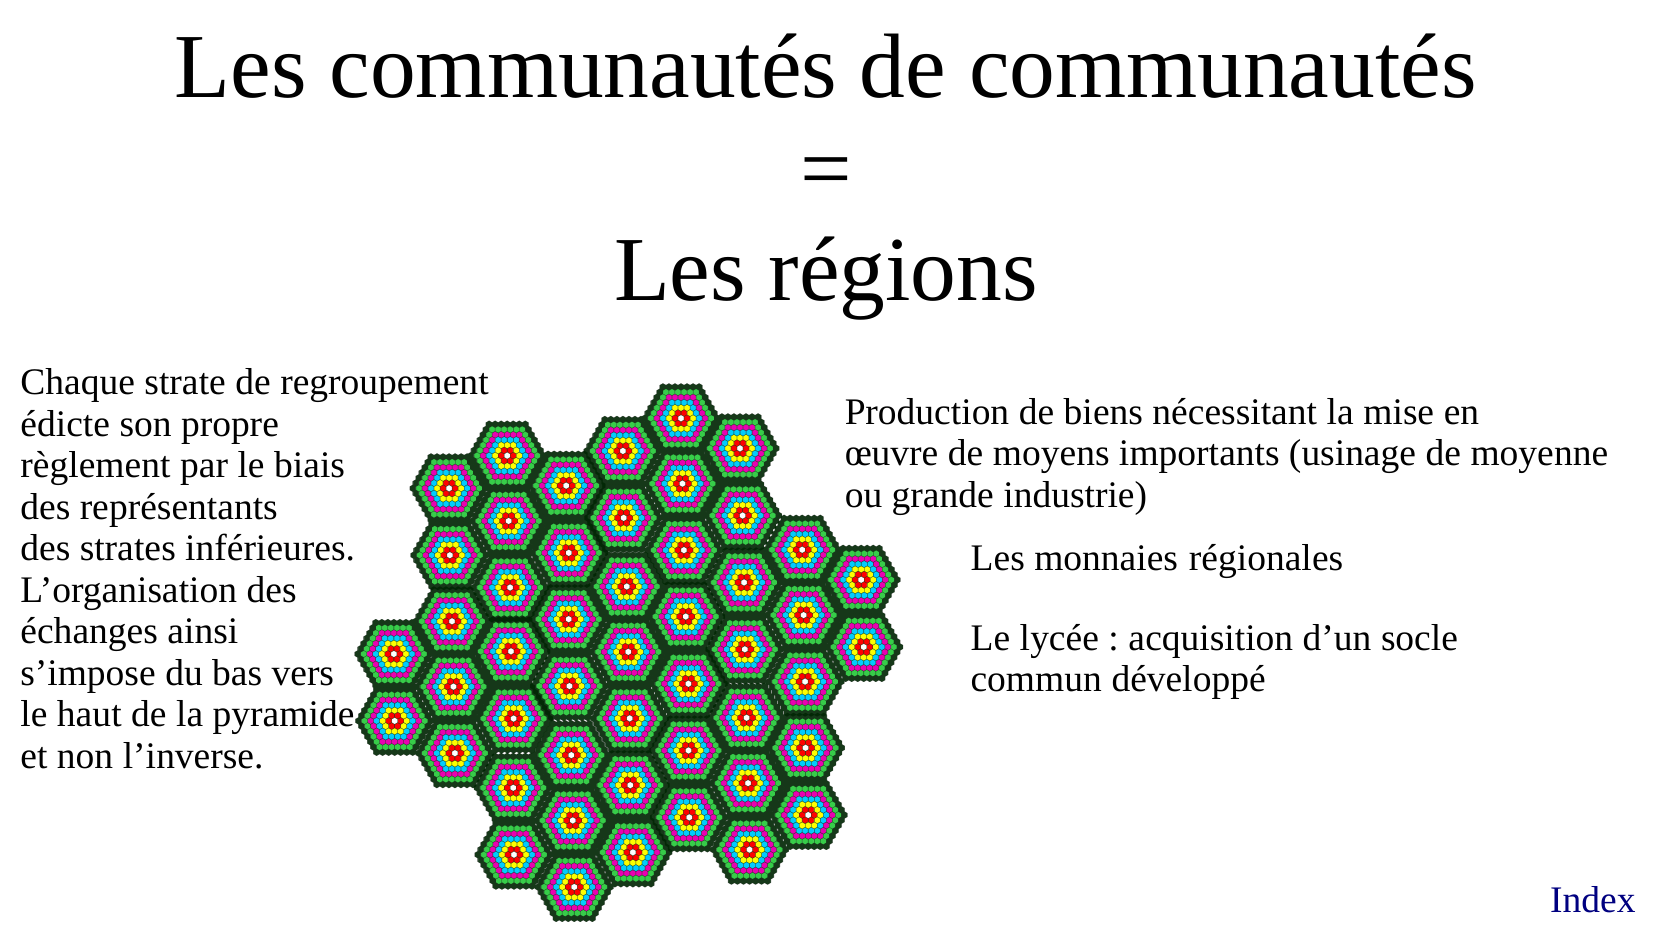

# Les communautés de communautés = Les régions
Chaque strate de regroupement
édicte son propre
règlement par le biais
des représentants
des strates inférieures.
L’organisation des
échanges ainsi
s’impose du bas vers
le haut de la pyramide
et non l’inverse.
Production de biens nécessitant la mise en
œuvre de moyens importants (usinage de moyenne ou grande industrie)
Les monnaies régionales
Le lycée : acquisition d’un socle
commun développé